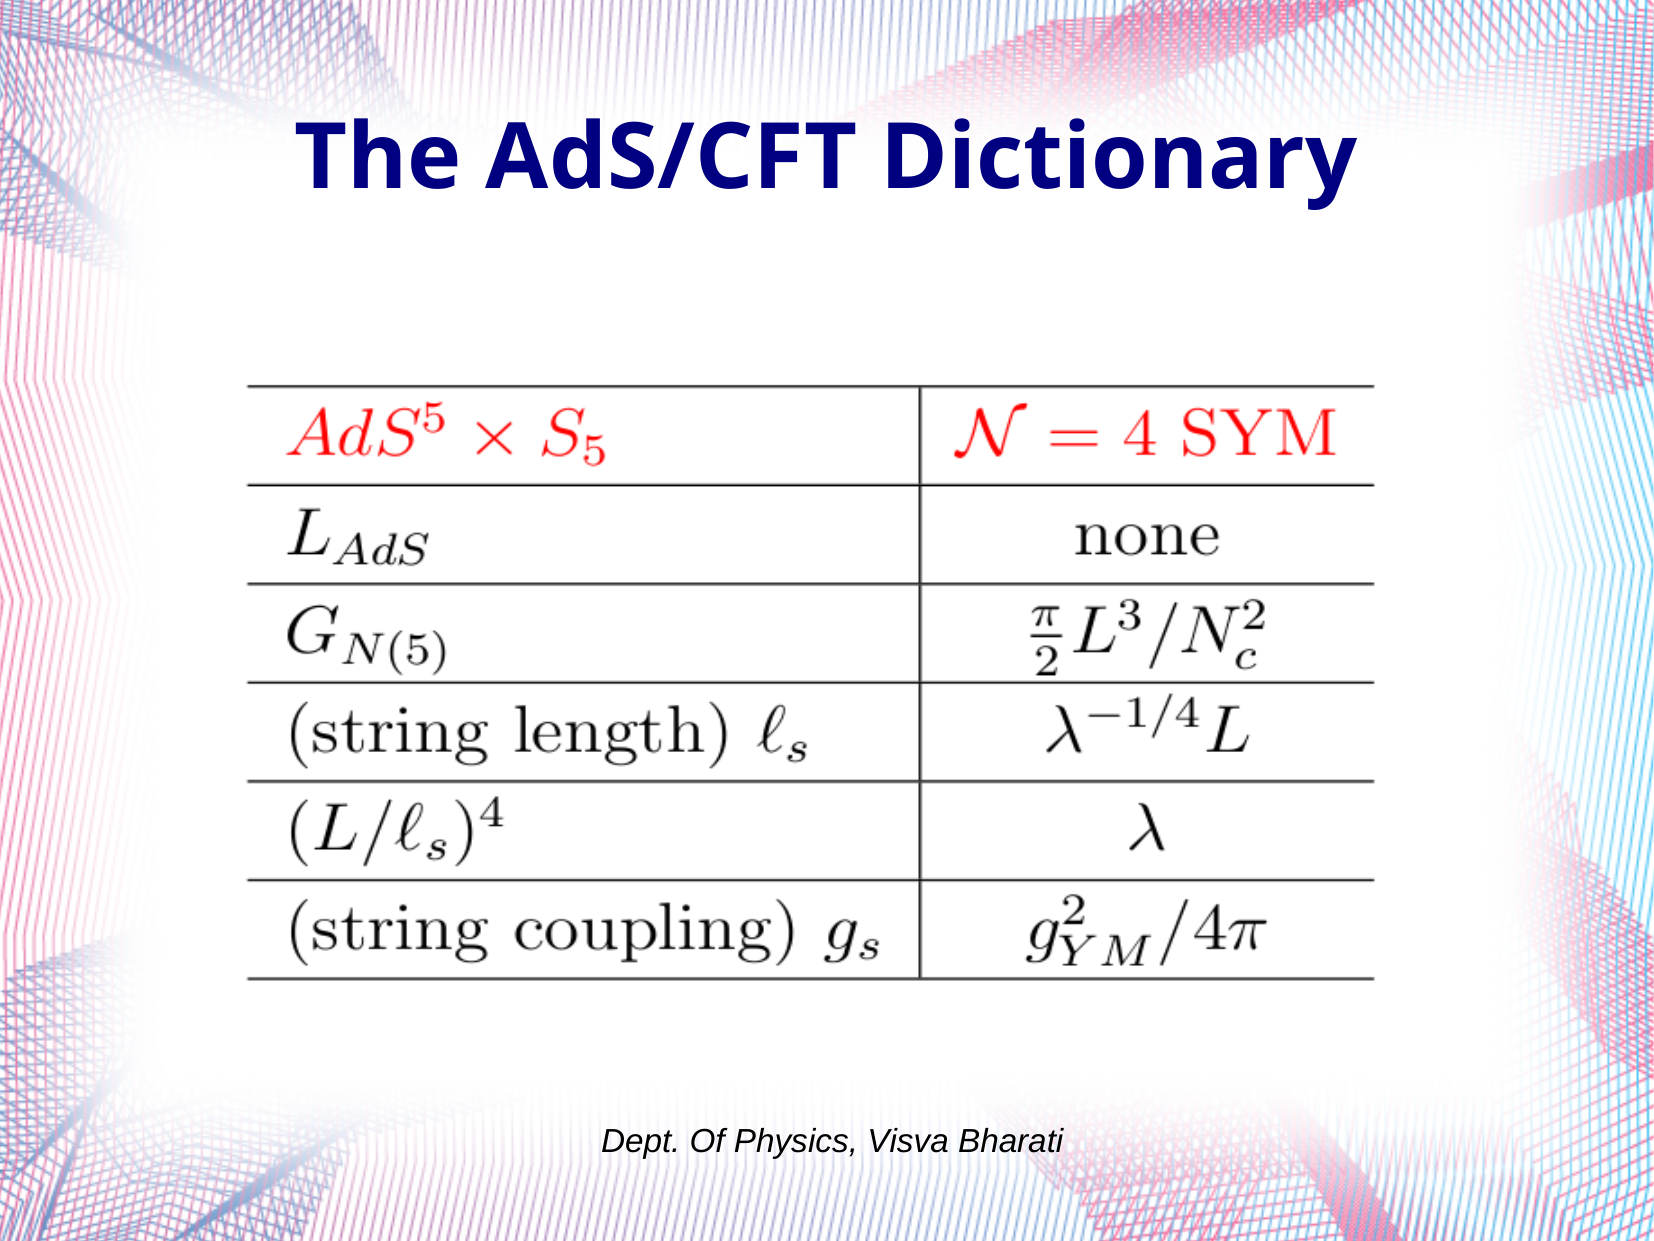

# The AdS/CFT Dictionary
Dept. Of Physics, Visva Bharati